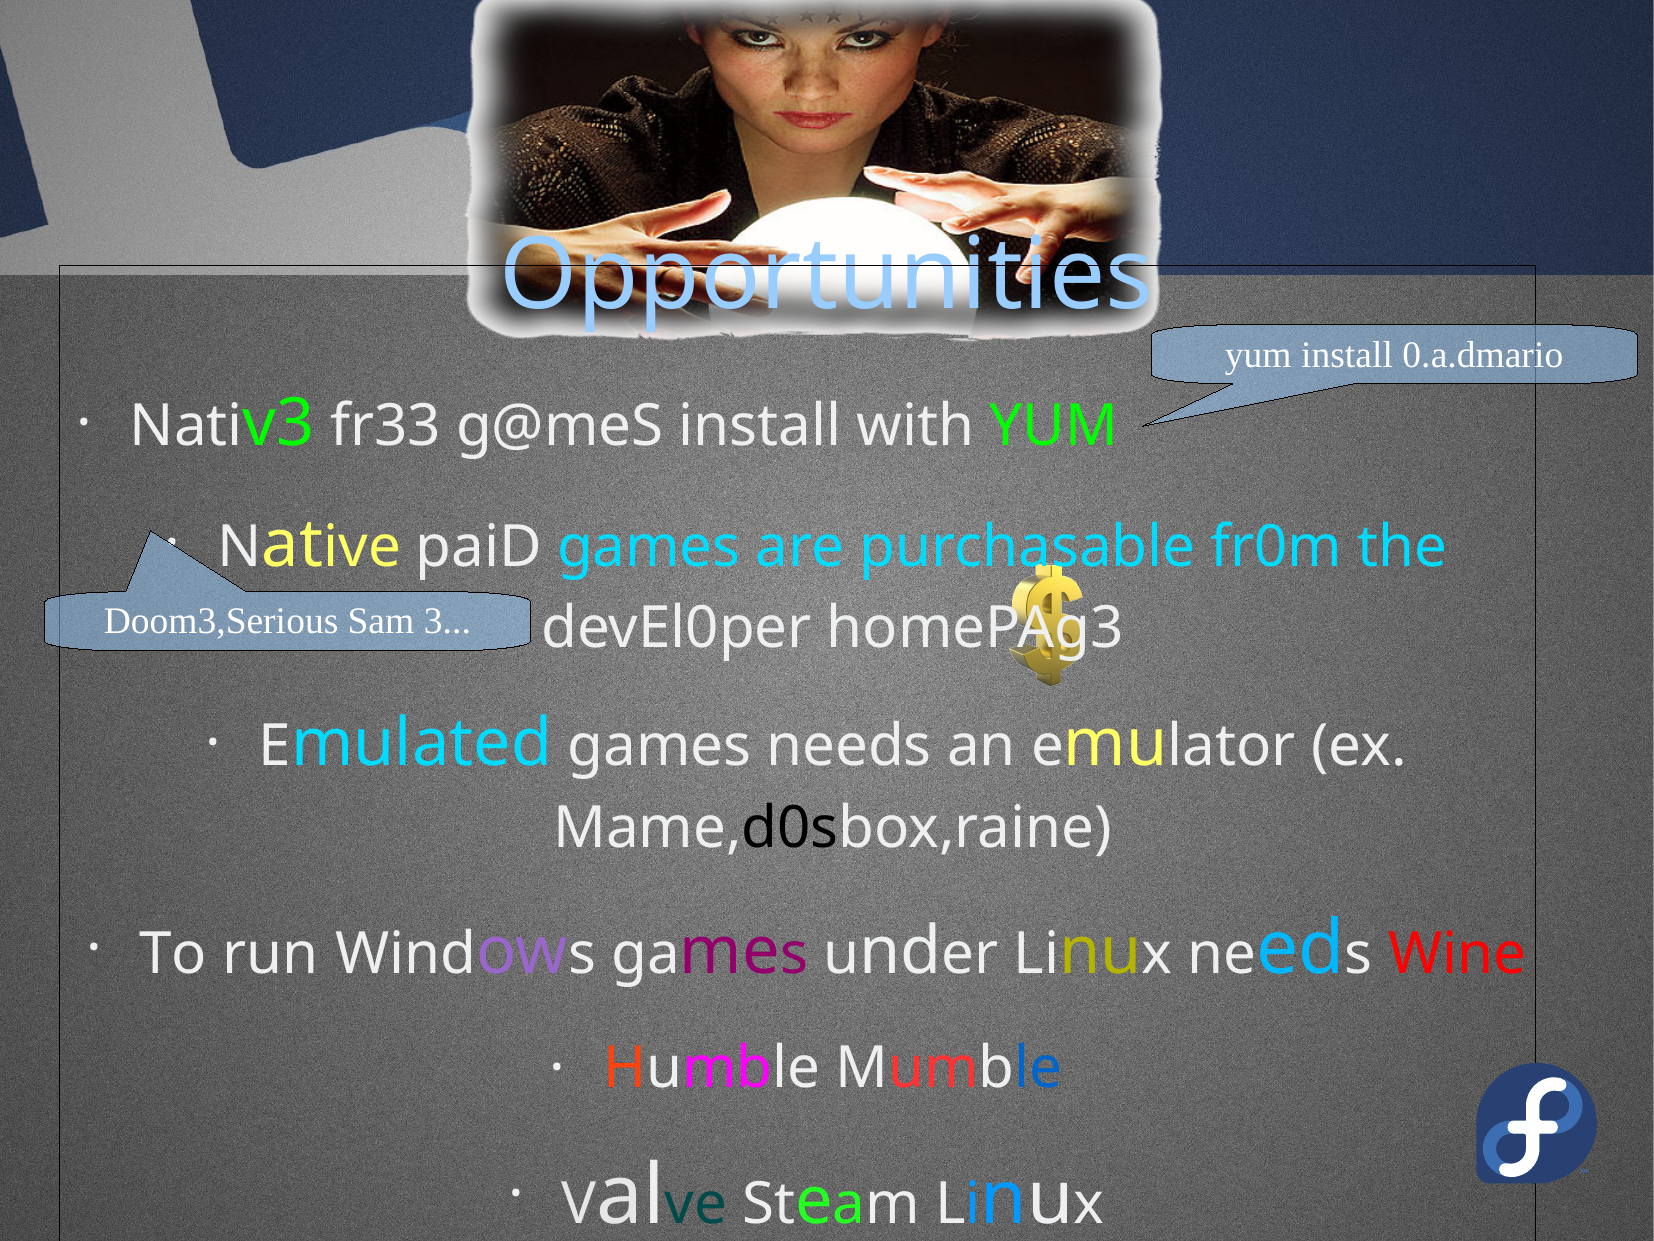

# Opportunities
Nativ3 fr33 g@meS install with YUM
Native paiD games are purchasable fr0m the devEl0per homePAg3
Emulated games needs an emulator (ex. Mame,d0sbox,raine)
To run Windows games under Linux needs Wine
Humble Mumble
Valve Steam Linux
Desura, CryEngine Linux,
yum install 0.a.dmario
Doom3,Serious Sam 3...